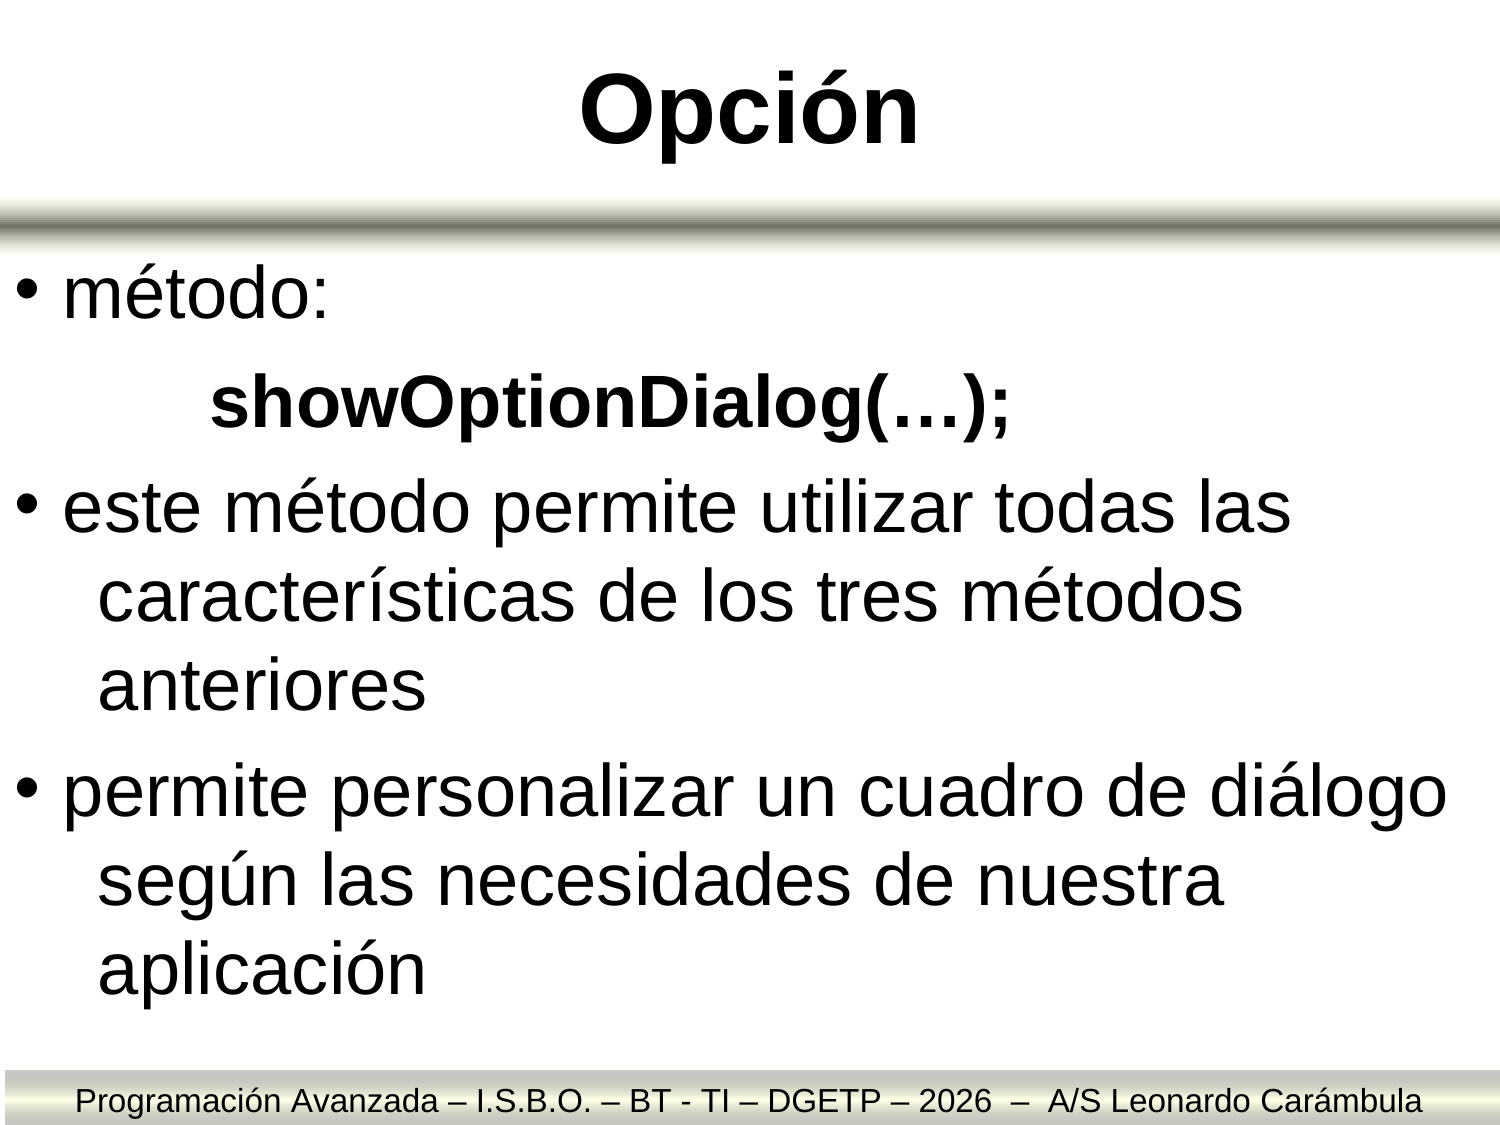

# Opción
 método:
showOptionDialog(…);
 este método permite utilizar todas las características de los tres métodos anteriores
 permite personalizar un cuadro de diálogo según las necesidades de nuestra aplicación